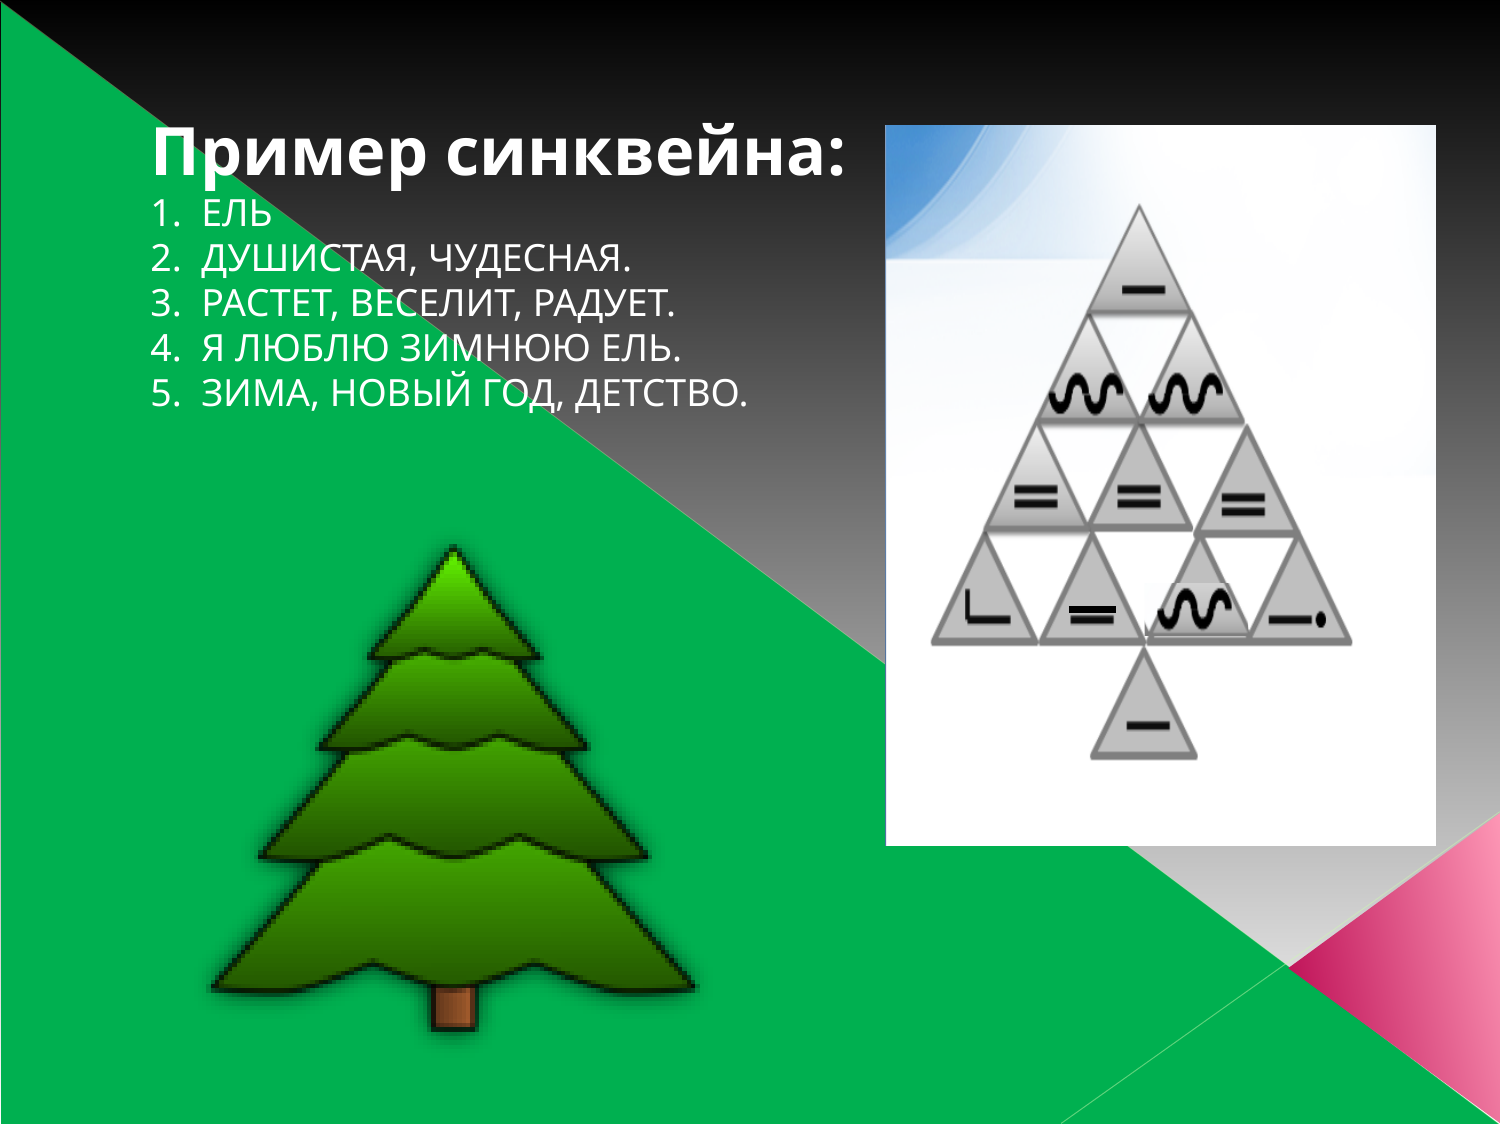

Пример синквейна:
1.  ЕЛЬ
2.  ДУШИСТАЯ, ЧУДЕСНАЯ.
3.  РАСТЕТ, ВЕСЕЛИТ, РАДУЕТ.
4.  Я ЛЮБЛЮ ЗИМНЮЮ ЕЛЬ.
5.  ЗИМА, НОВЫЙ ГОД, ДЕТСТВО.